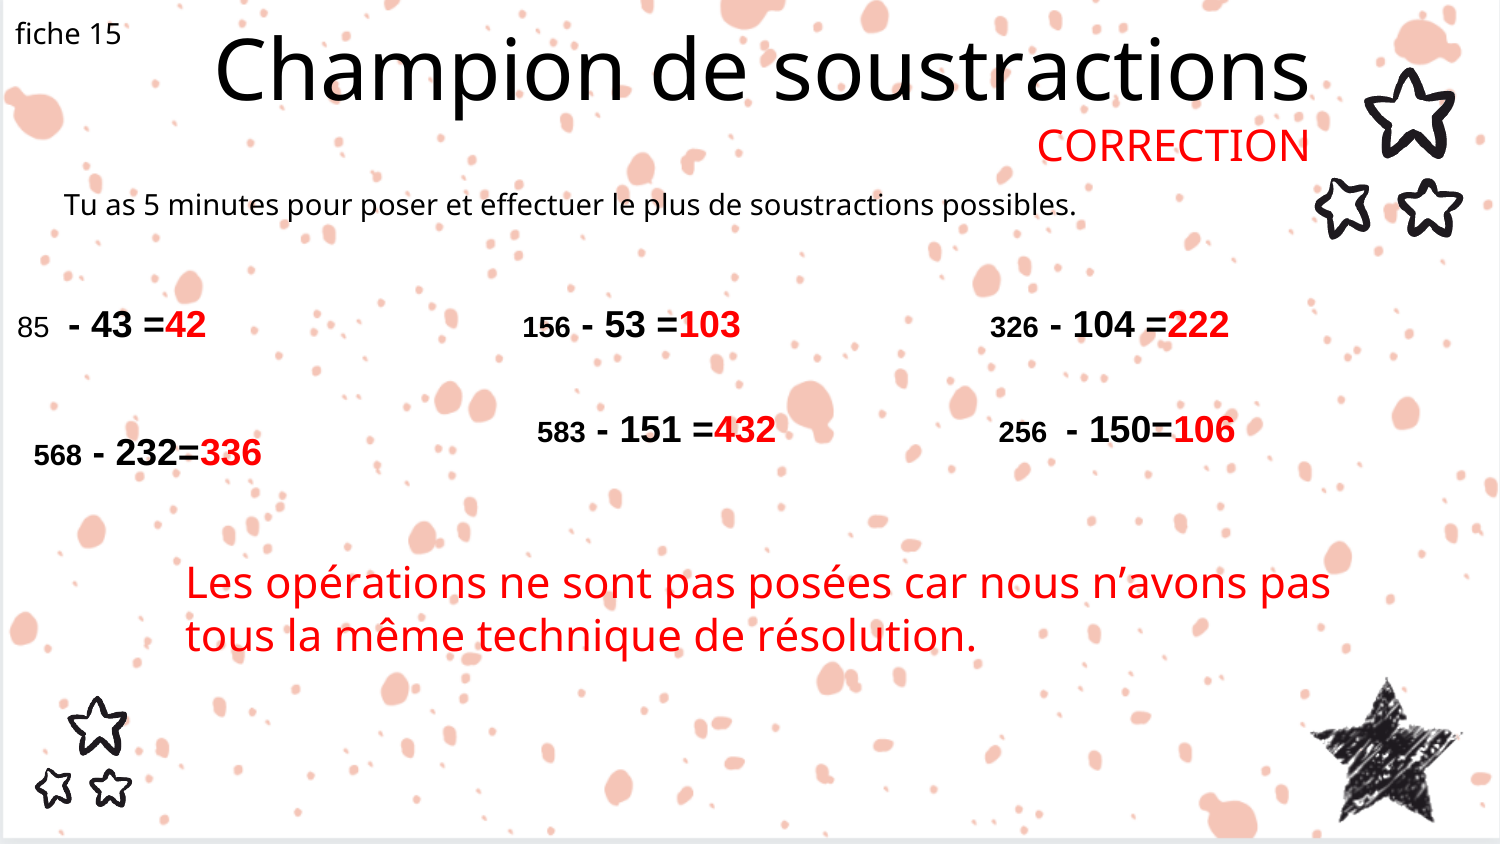

fiche 15
Champion de soustractions
CORRECTION
Tu as 5 minutes pour poser et effectuer le plus de soustractions possibles.
85 - 43 =42
 156 - 53 =103
 326 - 104 =222
 583 - 151 =432
 256 - 150=106
 568 - 232=336
Les opérations ne sont pas posées car nous n’avons pas tous la même technique de résolution.